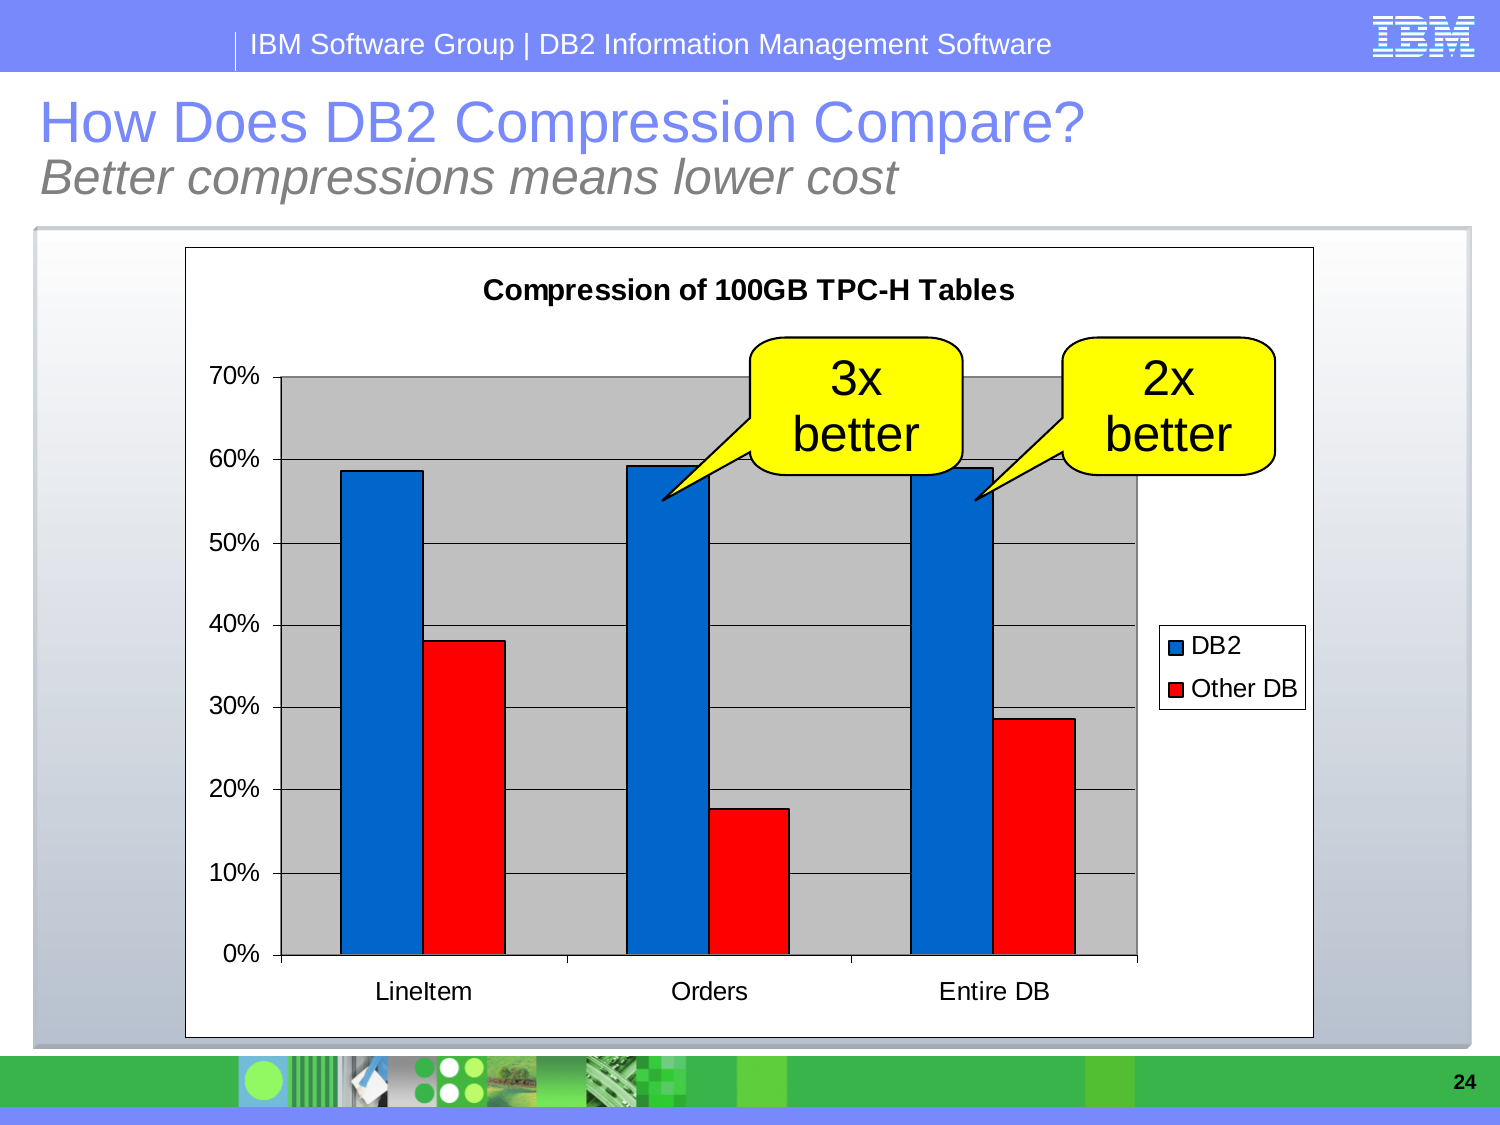

# How Does DB2 Compression Compare? Better compressions means lower cost
3x better
2x better
24